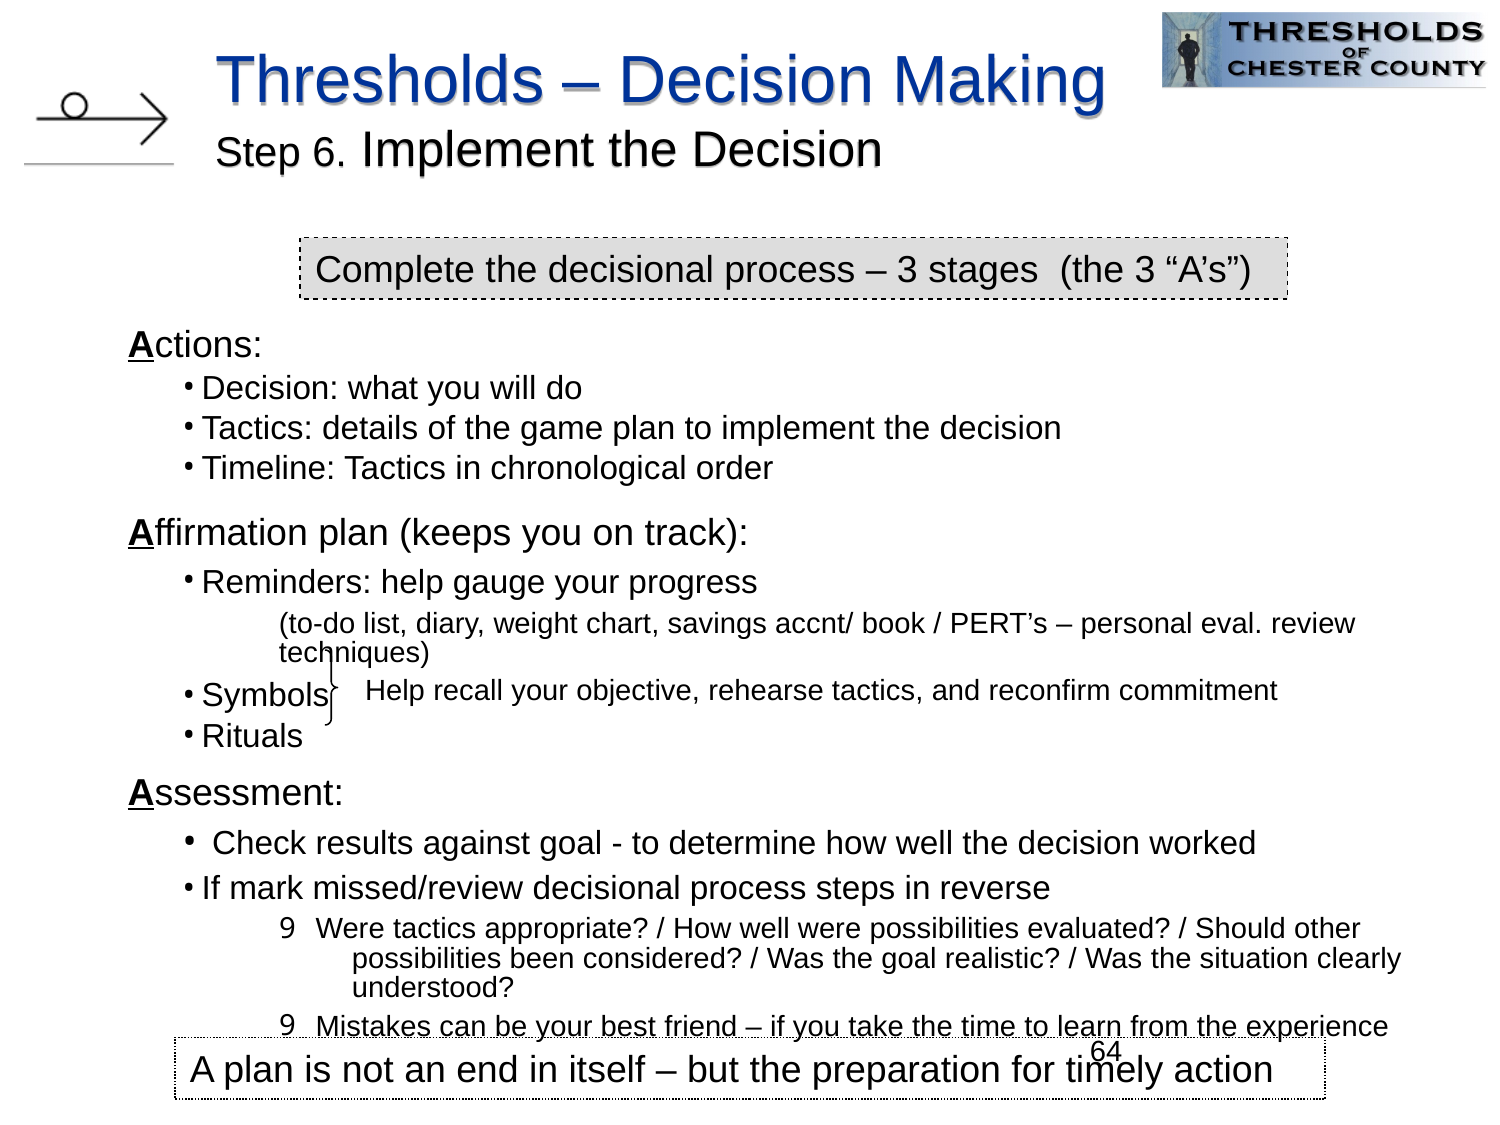

# Thresholds – Decision Making Step 6. Implement the Decision
Complete the decisional process – 3 stages (the 3 “A’s”)
Actions:
Decision: what you will do
Tactics: details of the game plan to implement the decision
Timeline: Tactics in chronological order
Affirmation plan (keeps you on track):
Reminders: help gauge your progress
(to-do list, diary, weight chart, savings accnt/ book / PERT’s – personal eval. review techniques)
Symbols
Rituals
Help recall your objective, rehearse tactics, and reconfirm commitment
Assessment:
 Check results against goal - to determine how well the decision worked
If mark missed/review decisional process steps in reverse
Were tactics appropriate? / How well were possibilities evaluated? / Should other possibilities been considered? / Was the goal realistic? / Was the situation clearly understood?
Mistakes can be your best friend – if you take the time to learn from the experience
A plan is not an end in itself – but the preparation for timely action